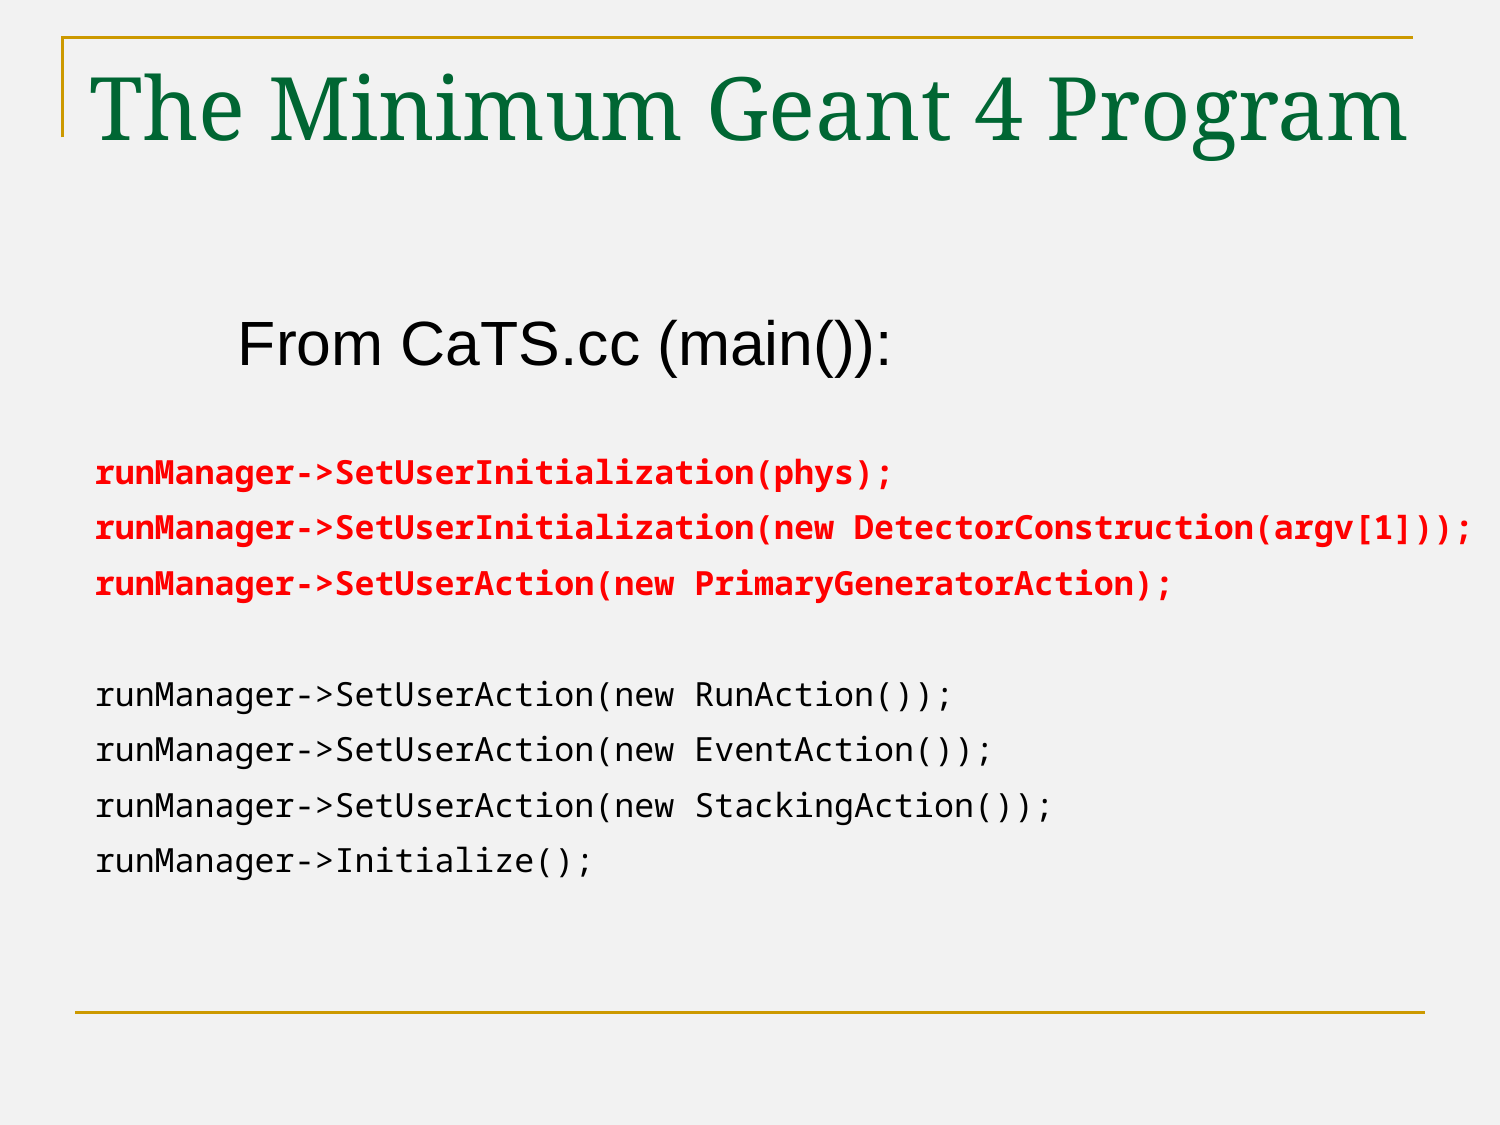

# The Minimum Geant 4 Program
From CaTS.cc (main()):
   runManager->SetUserInitialization(phys);
    runManager->SetUserInitialization(new DetectorConstruction(argv[1]));
    runManager->SetUserAction(new PrimaryGeneratorAction);
    runManager->SetUserAction(new RunAction());
    runManager->SetUserAction(new EventAction());
    runManager->SetUserAction(new StackingAction());
    runManager->Initialize();